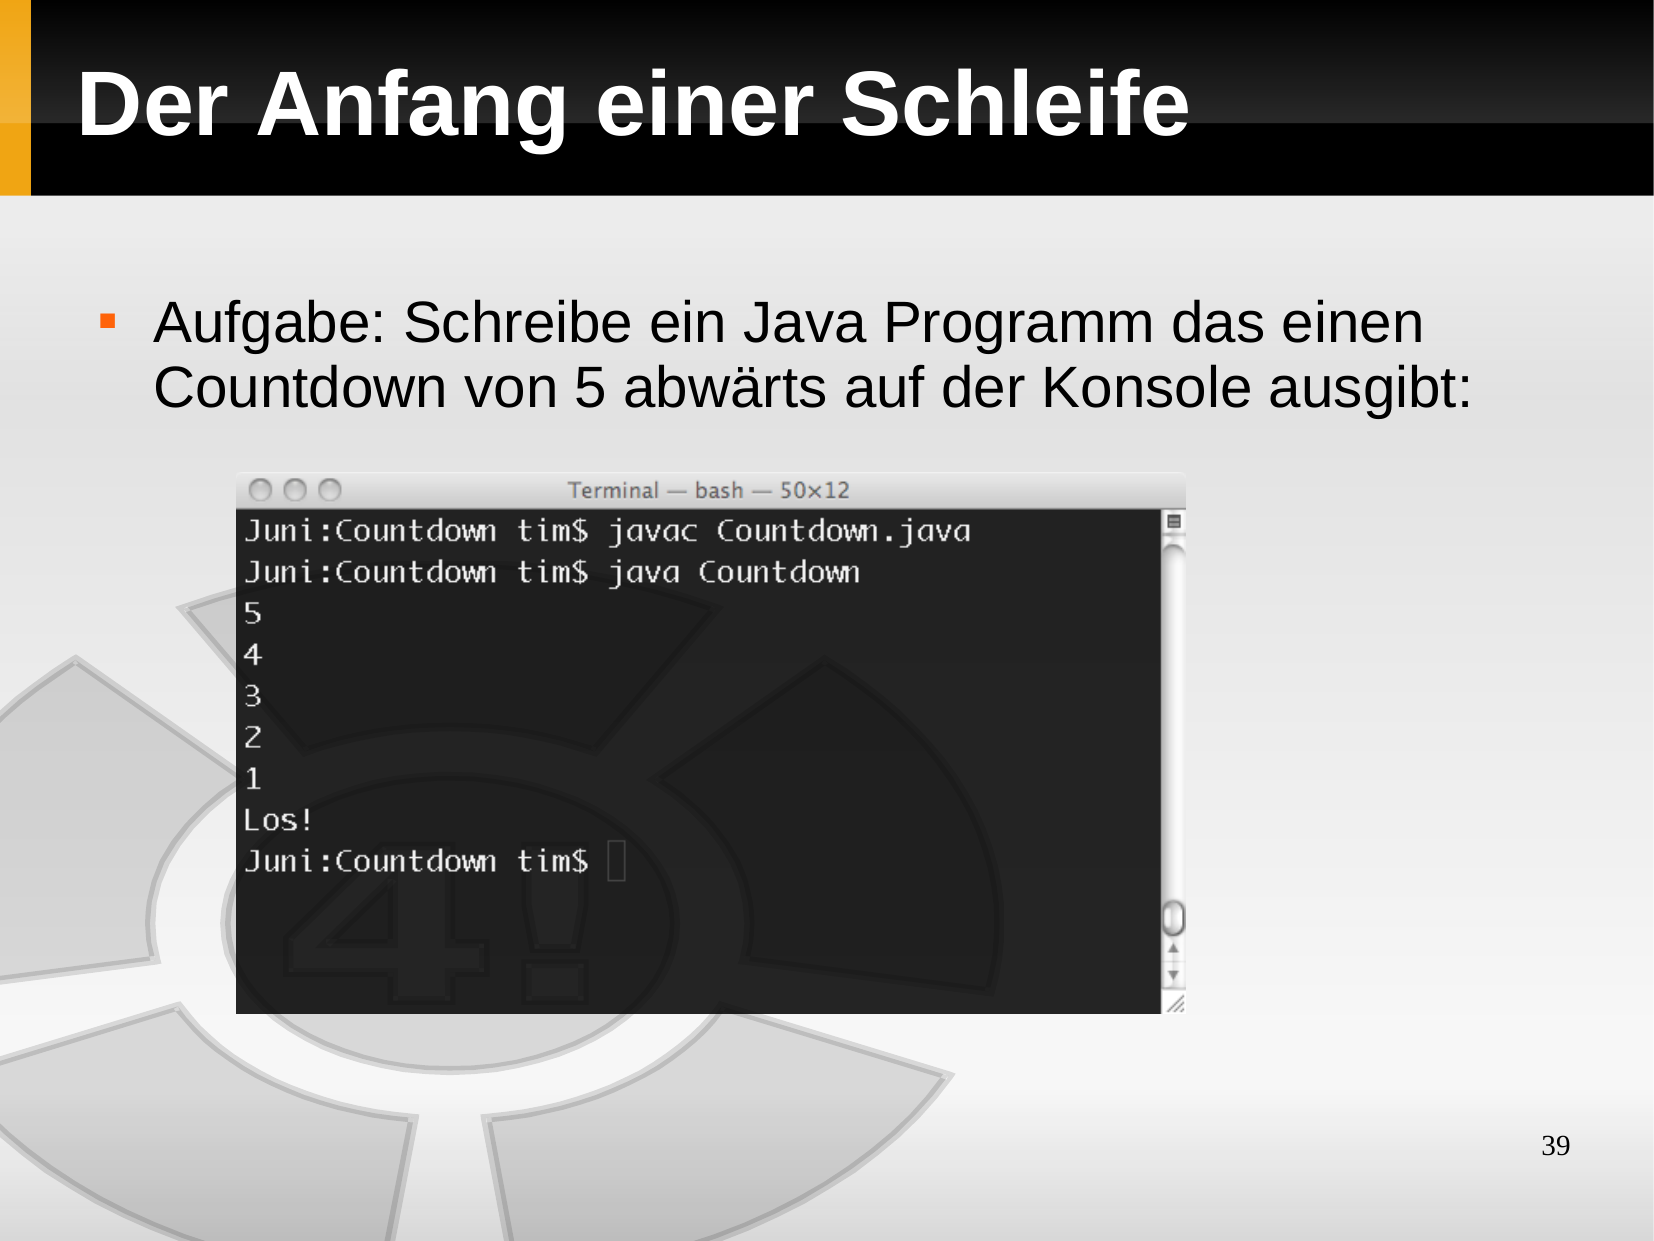

# Der Anfang einer Schleife
Aufgabe: Schreibe ein Java Programm das einen Countdown von 5 abwärts auf der Konsole ausgibt:
39